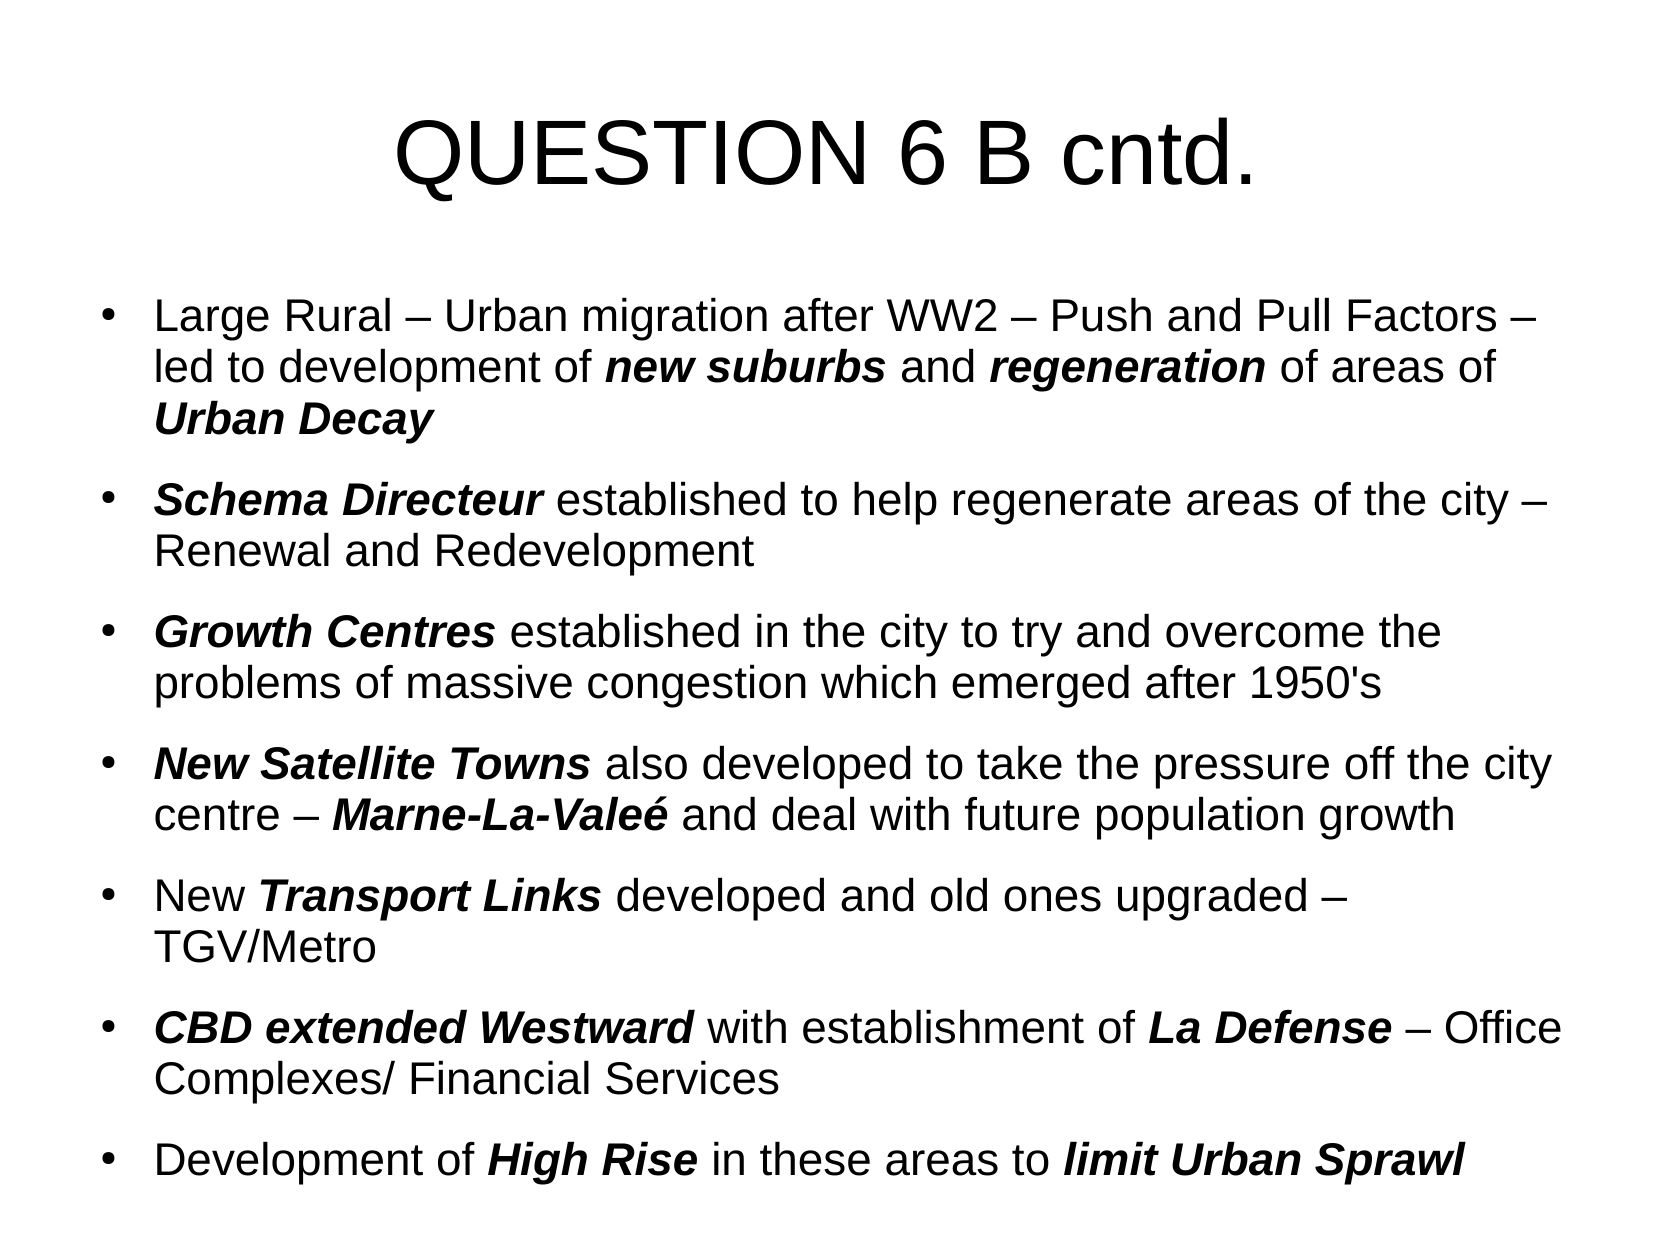

# QUESTION 6 B cntd.
Large Rural – Urban migration after WW2 – Push and Pull Factors – led to development of new suburbs and regeneration of areas of Urban Decay
Schema Directeur established to help regenerate areas of the city – Renewal and Redevelopment
Growth Centres established in the city to try and overcome the problems of massive congestion which emerged after 1950's
New Satellite Towns also developed to take the pressure off the city centre – Marne-La-Valeé and deal with future population growth
New Transport Links developed and old ones upgraded – TGV/Metro
CBD extended Westward with establishment of La Defense – Office Complexes/ Financial Services
Development of High Rise in these areas to limit Urban Sprawl